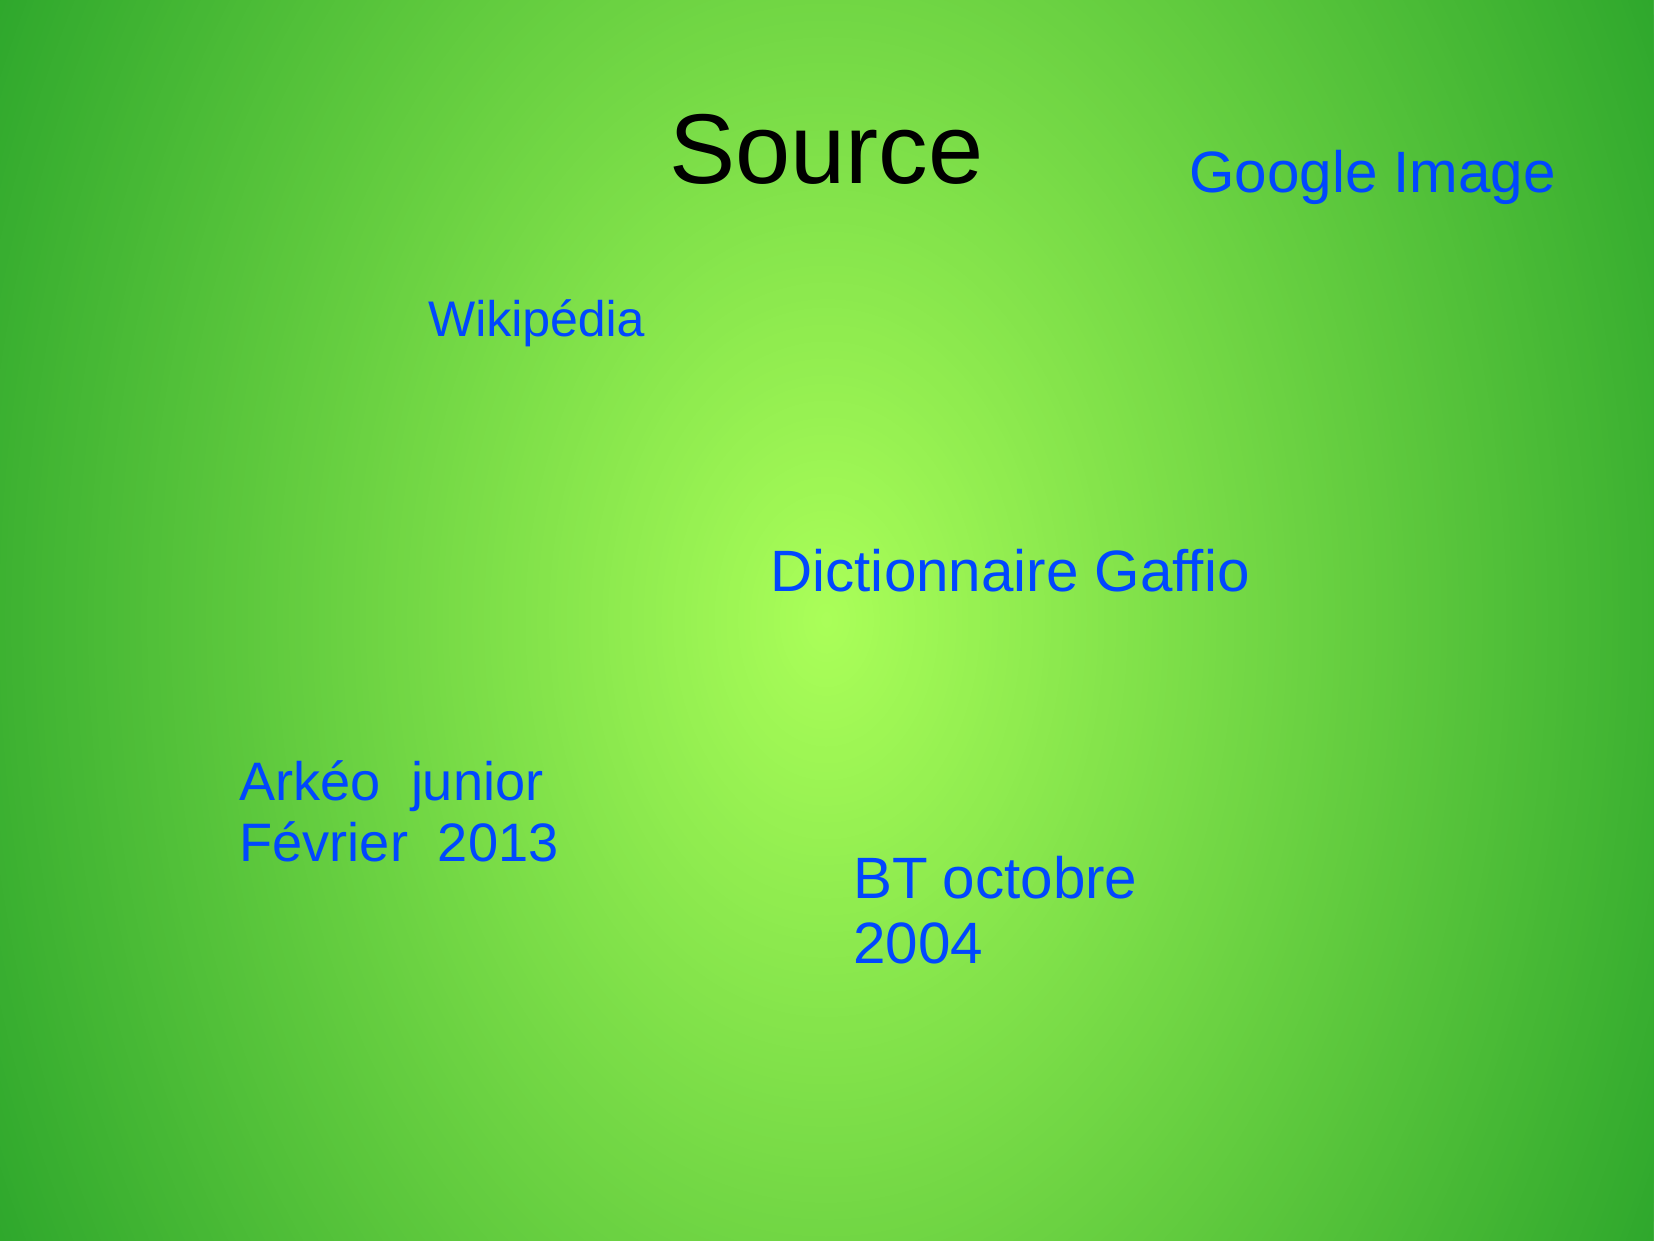

# Source
Google Image
Wikipédia
Dictionnaire Gaffio
Arkéo junior Février 2013
BT octobre 2004